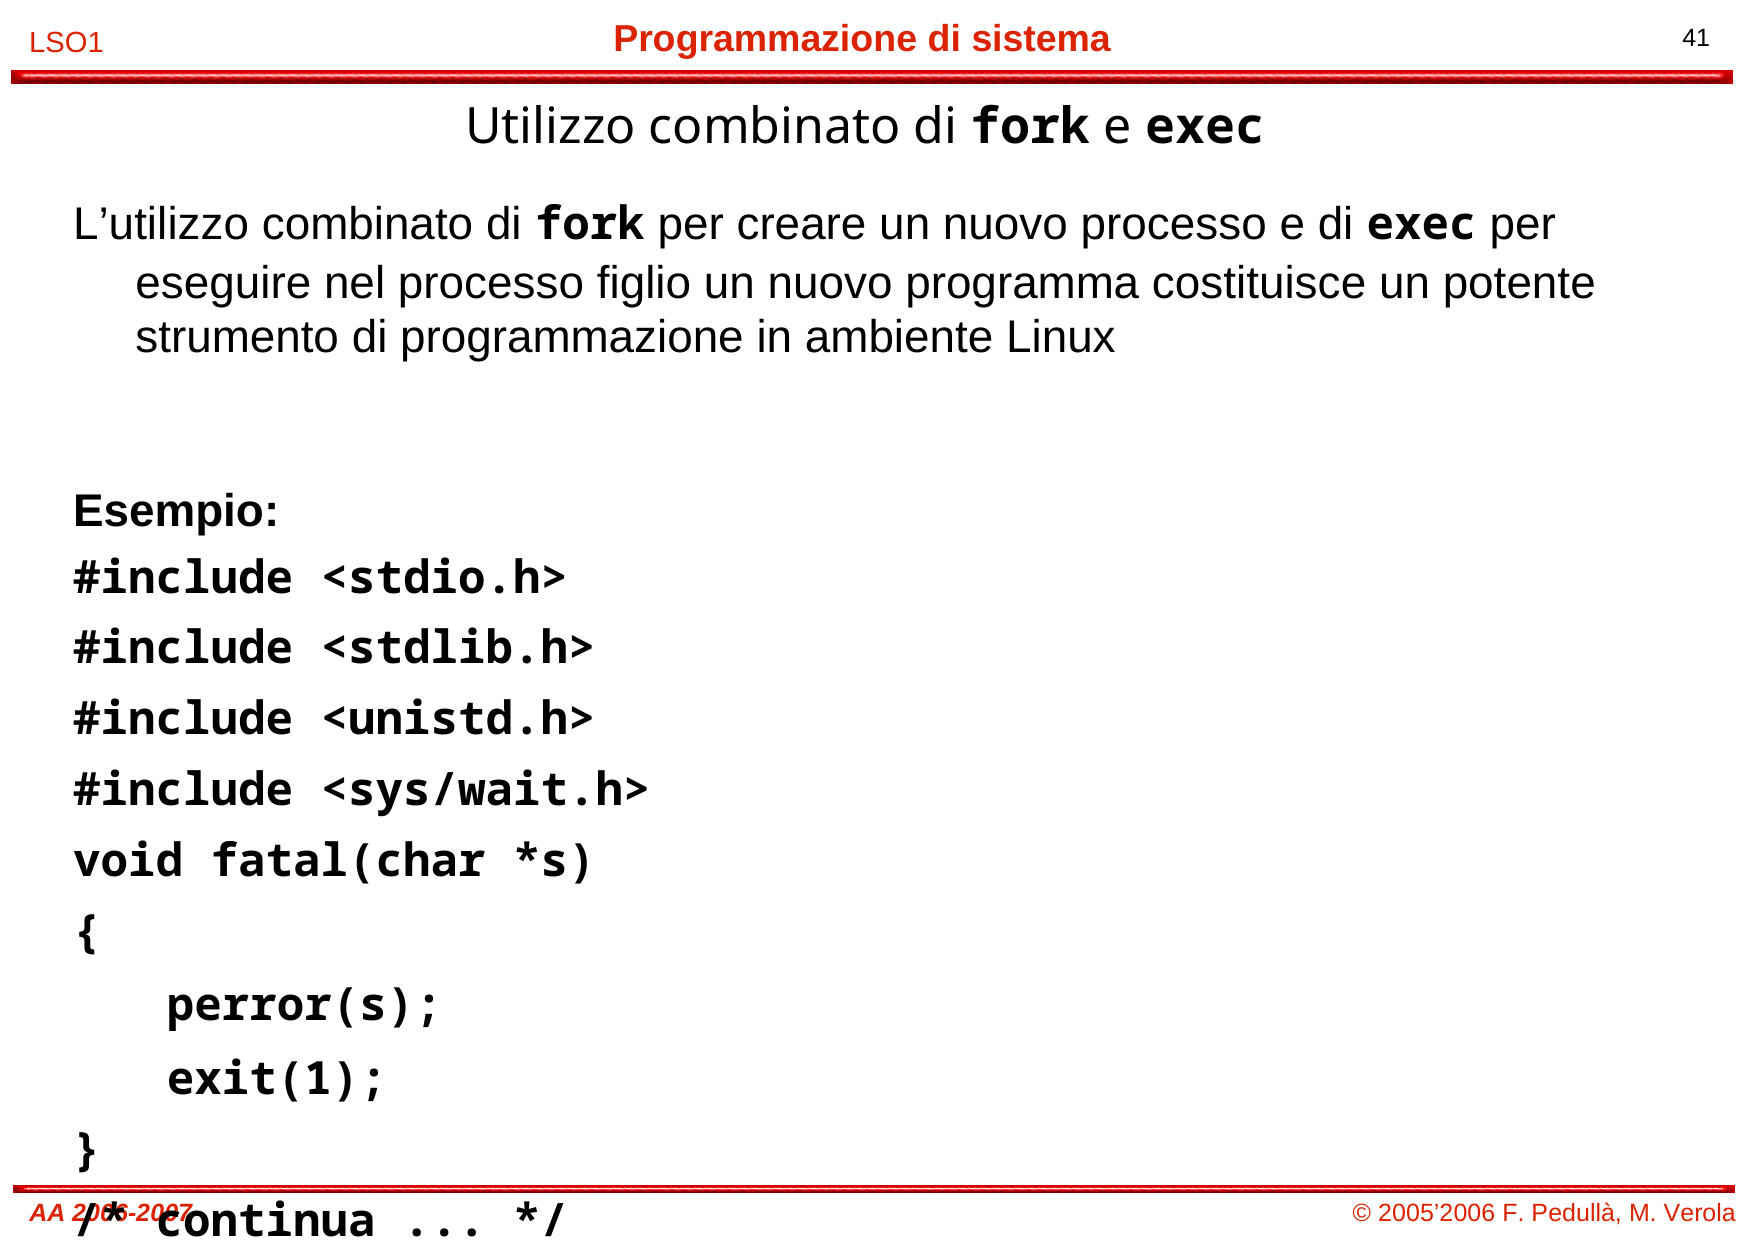

Utilizzo combinato di fork e exec
# L’utilizzo combinato di fork per creare un nuovo processo e di exec per eseguire nel processo figlio un nuovo programma costituisce un potente strumento di programmazione in ambiente Linux
Esempio:
#include <stdio.h>
#include <stdlib.h>
#include <unistd.h>
#include <sys/wait.h>
void fatal(char *s)
{
perror(s);
exit(1);
}
/* continua ... */